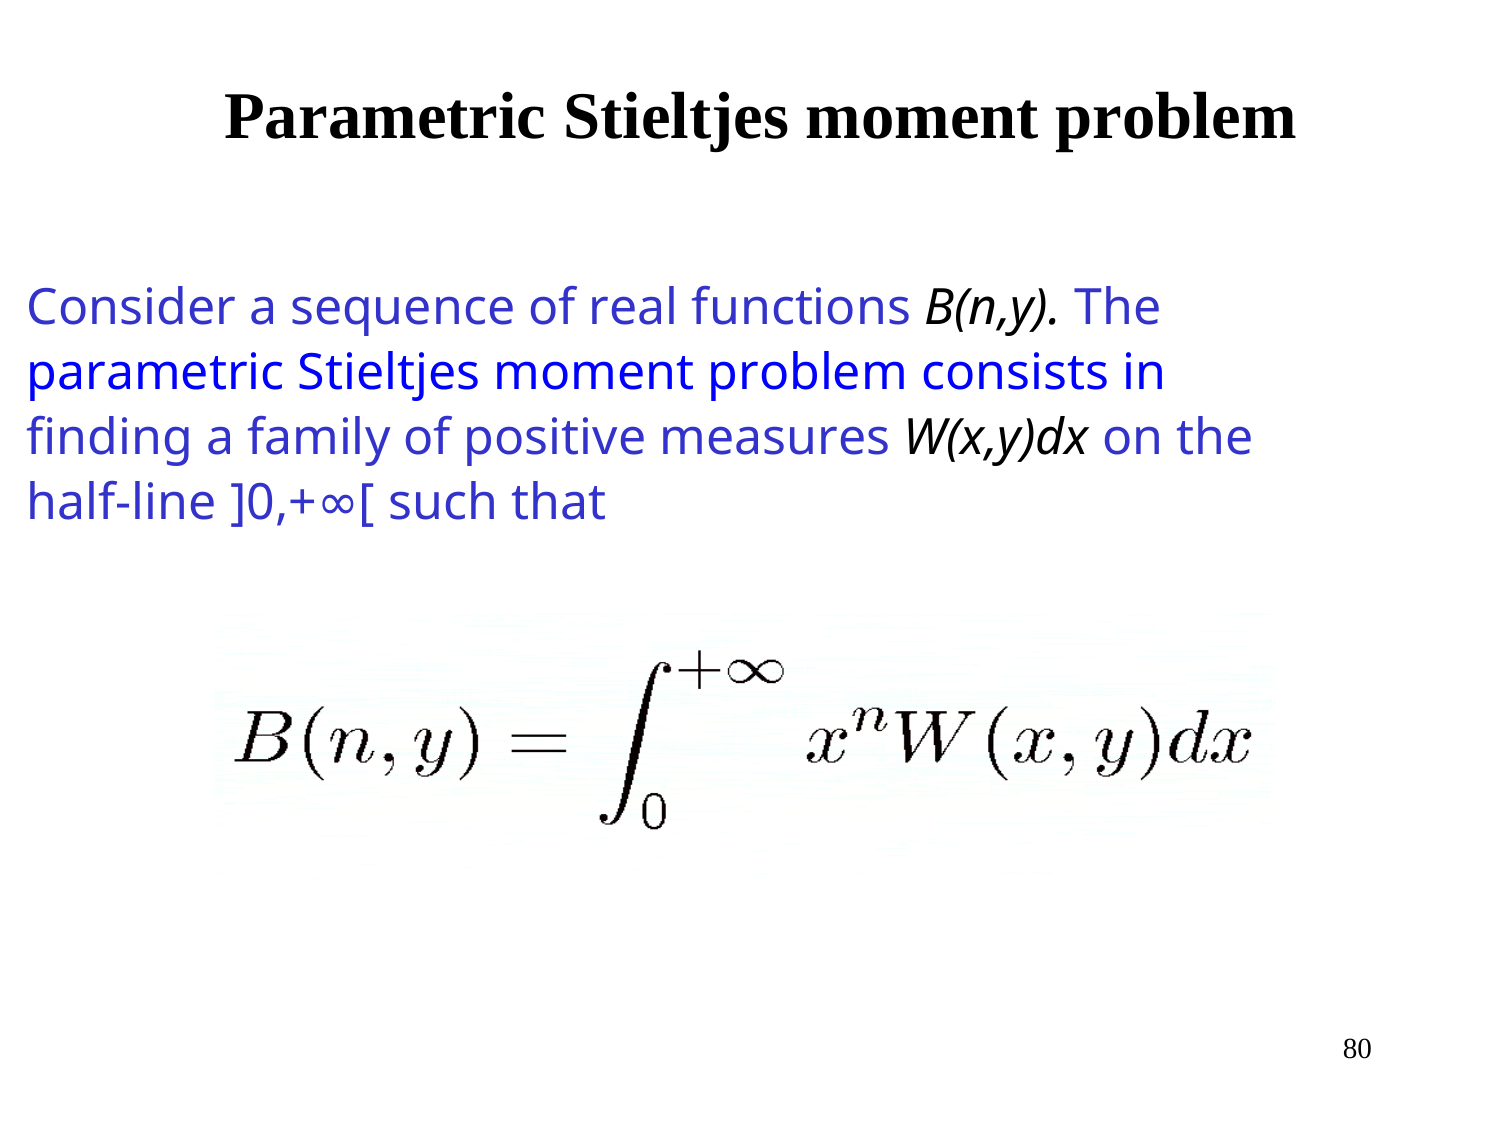

Parametric Stieltjes moment problem
Consider a sequence of real functions B(n,y). The
parametric Stieltjes moment problem consists in
finding a family of positive measures W(x,y)dx on the
half-line ]0,+∞[ such that
80